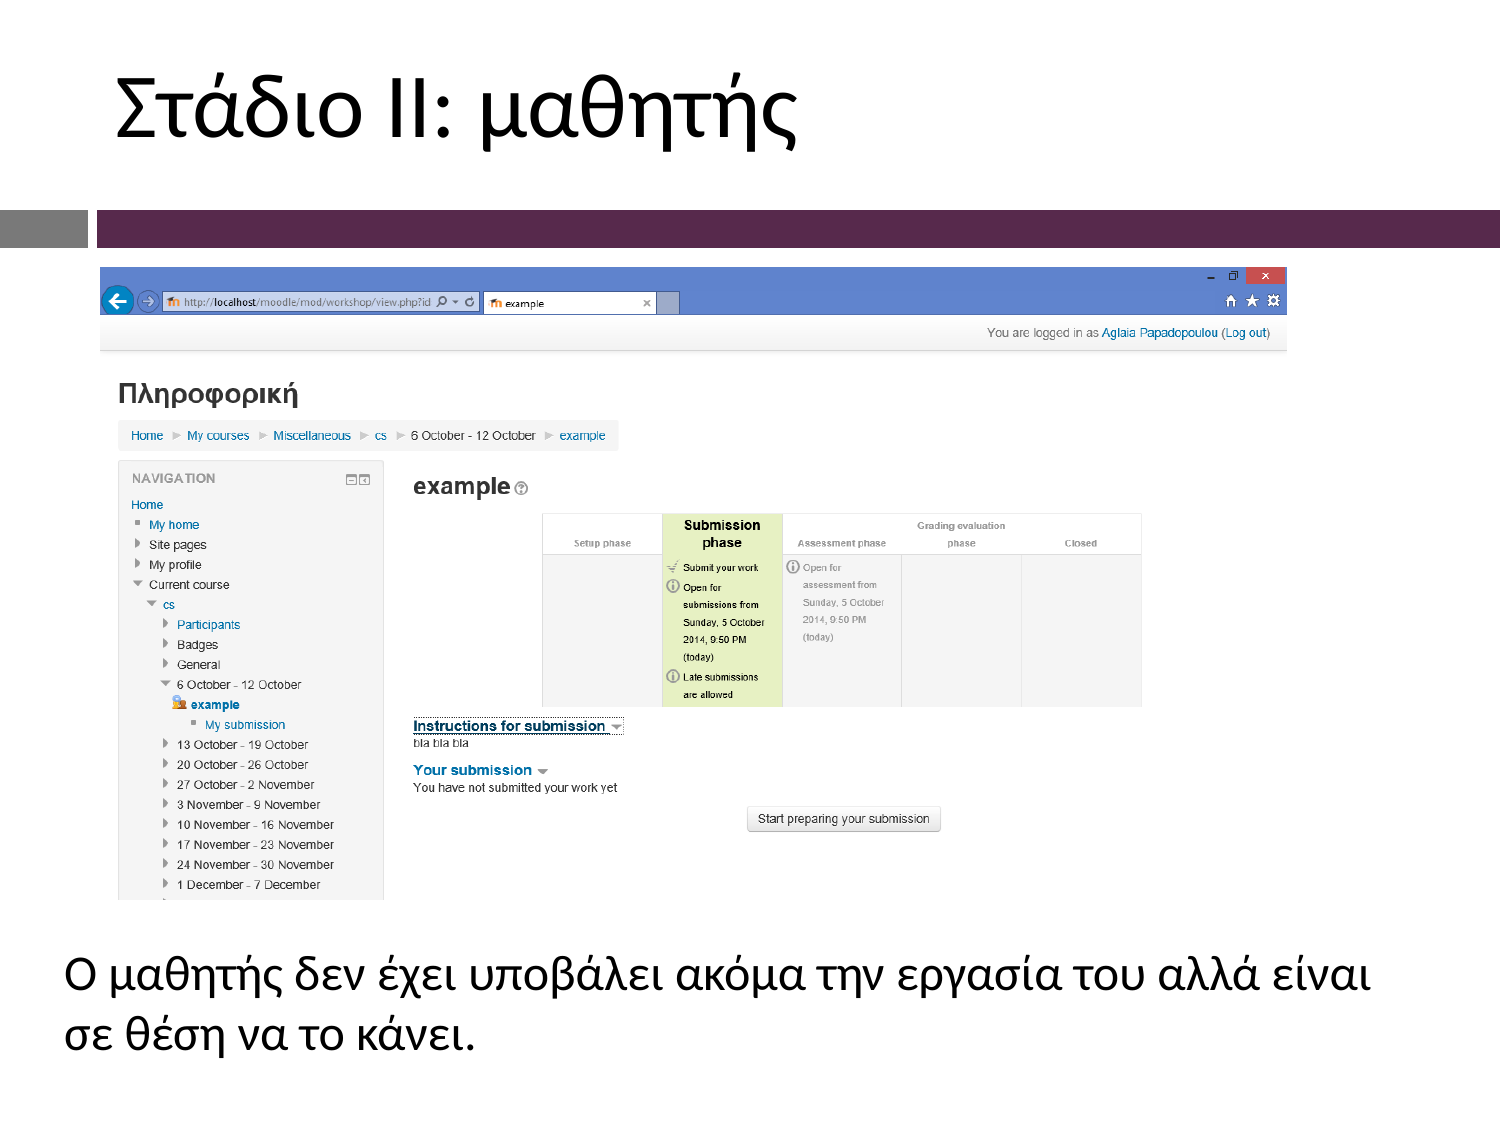

# Στάδιο II: μαθητής
Ο μαθητής δεν έχει υποβάλει ακόμα την εργασία του αλλά είναι σε θέση να το κάνει.